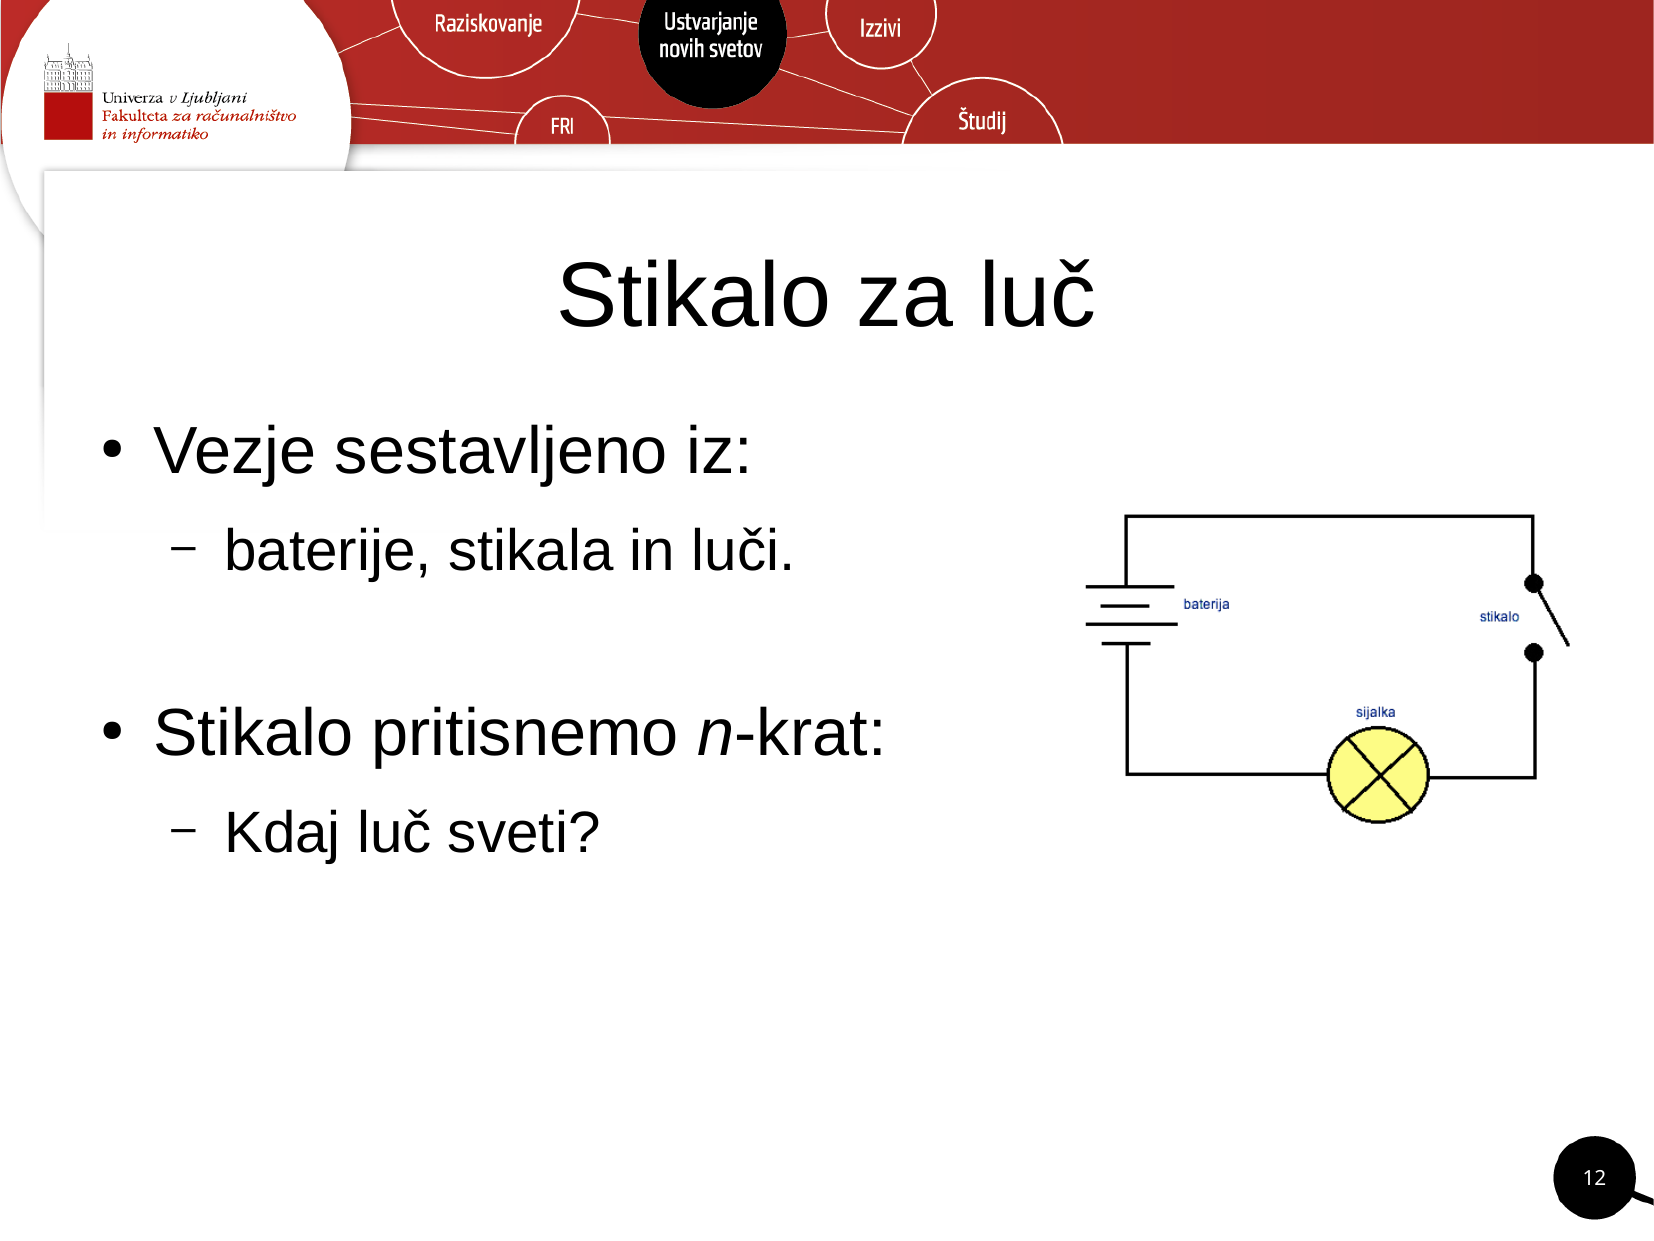

# Stikalo za luč
Vezje sestavljeno iz:
baterije, stikala in luči.
Stikalo pritisnemo n-krat:
Kdaj luč sveti?